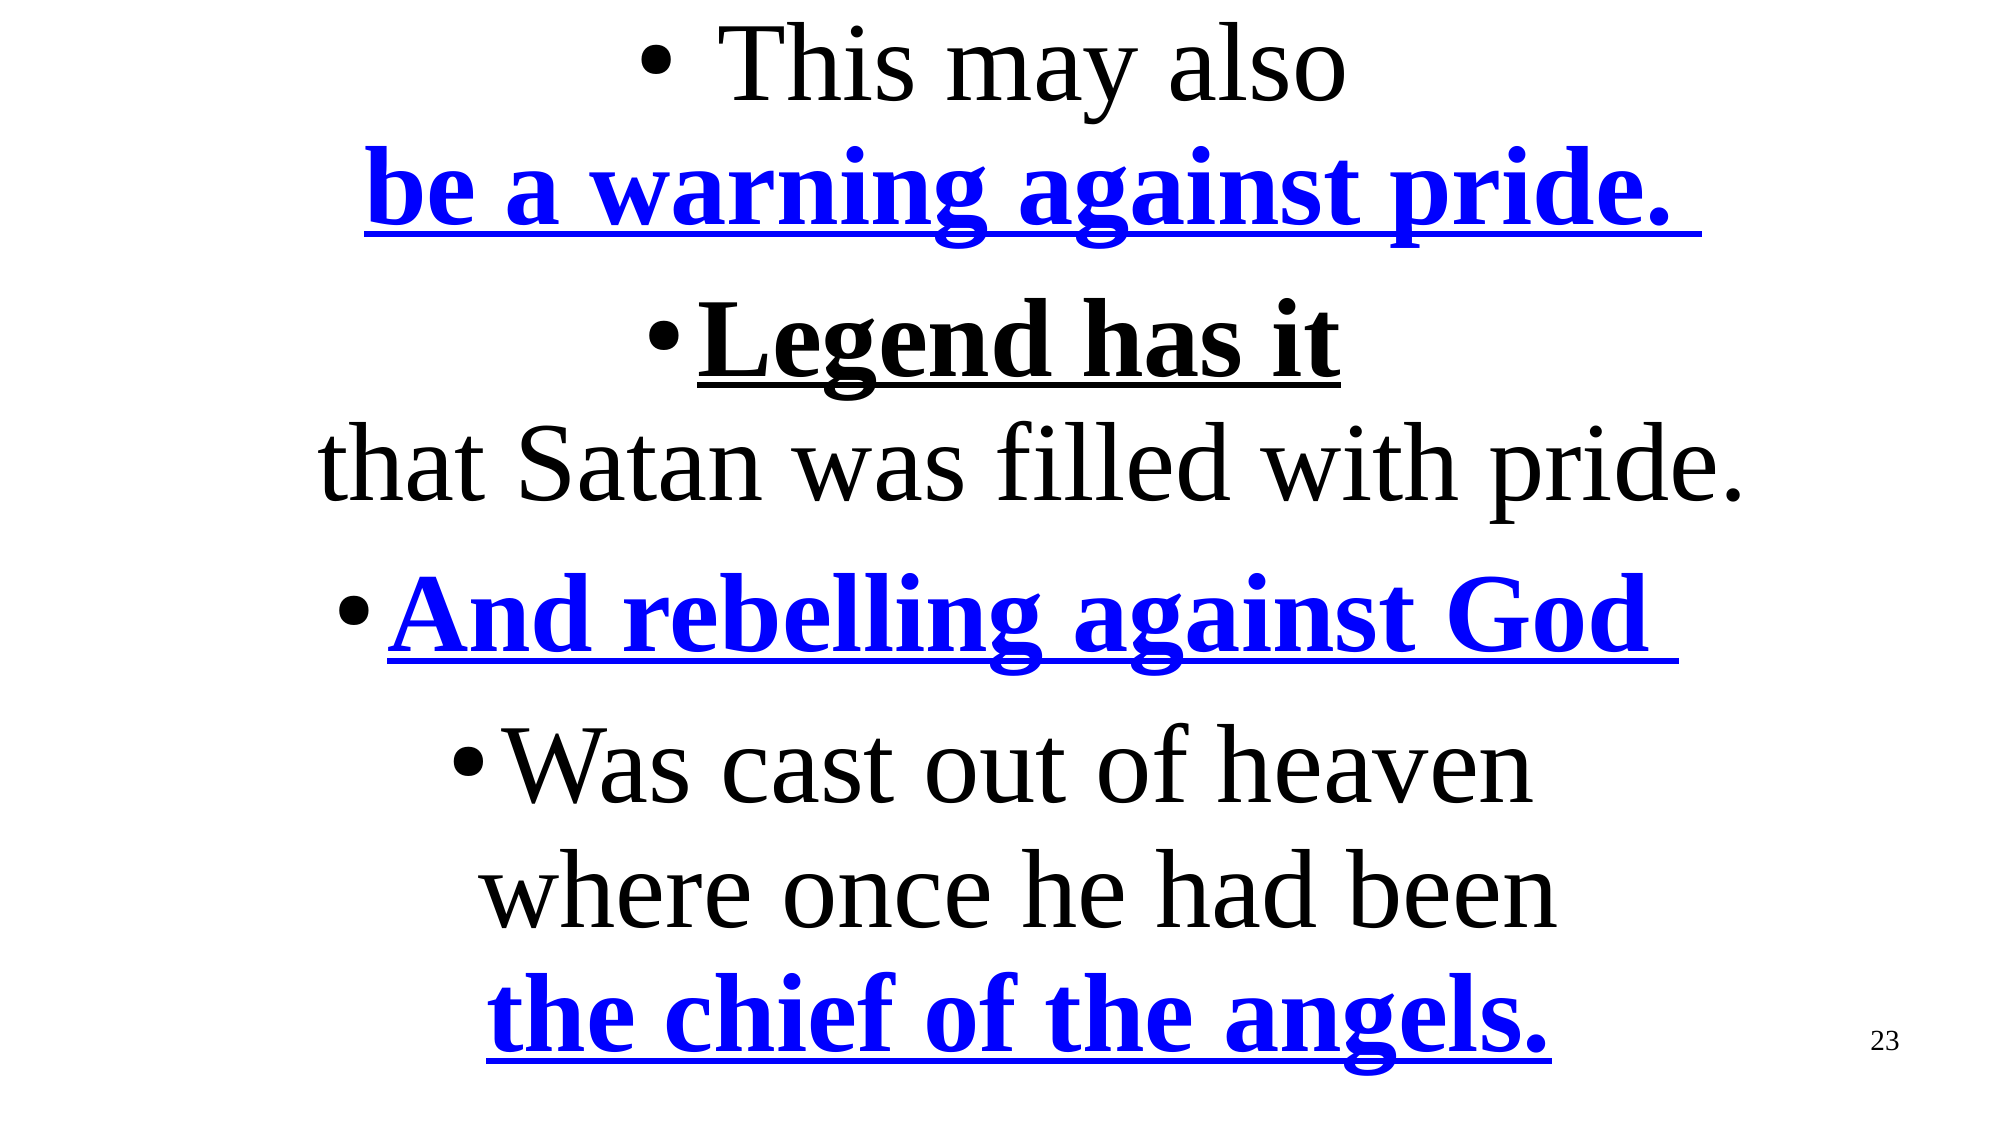

# This may also be a warning against pride.
Legend has it
that Satan was filled with pride.
And rebelling against God
Was cast out of heaven
where once he had been
the chief of the angels.
23